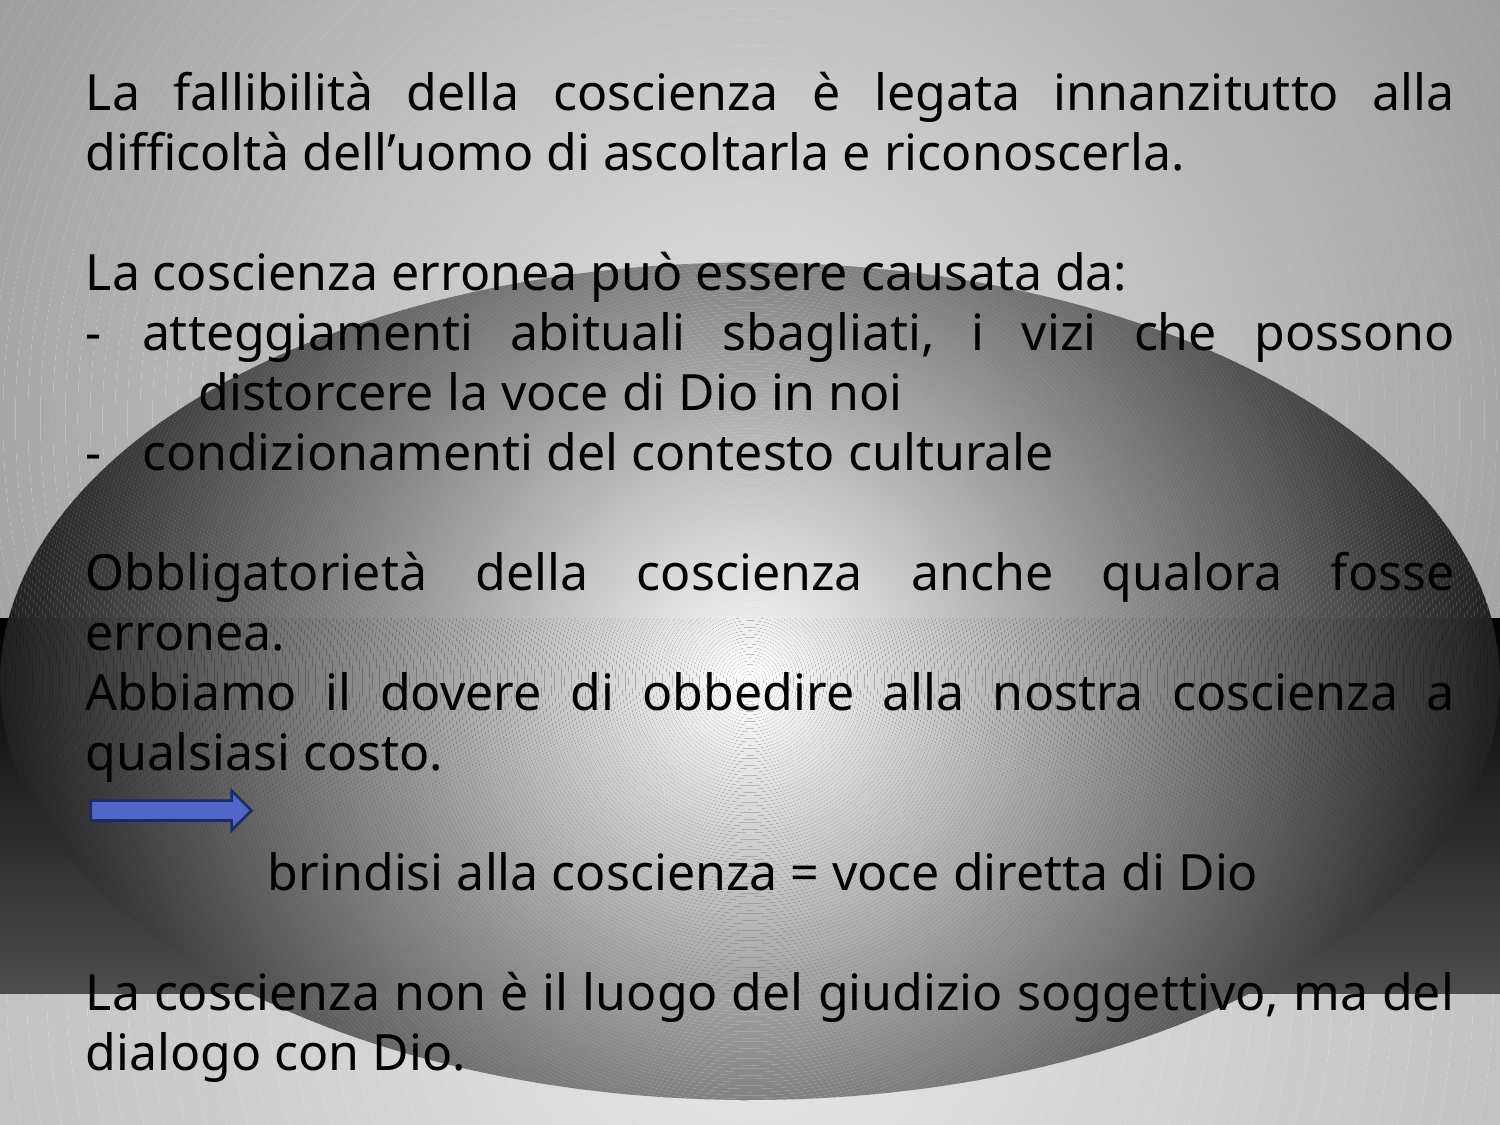

La fallibilità della coscienza è legata innanzitutto alla difficoltà dell’uomo di ascoltarla e riconoscerla.
La coscienza erronea può essere causata da:
atteggiamenti abituali sbagliati, i vizi che possono distorcere la voce di Dio in noi
condizionamenti del contesto culturale
Obbligatorietà della coscienza anche qualora fosse erronea.
Abbiamo il dovere di obbedire alla nostra coscienza a qualsiasi costo.
 brindisi alla coscienza = voce diretta di Dio
La coscienza non è il luogo del giudizio soggettivo, ma del dialogo con Dio.